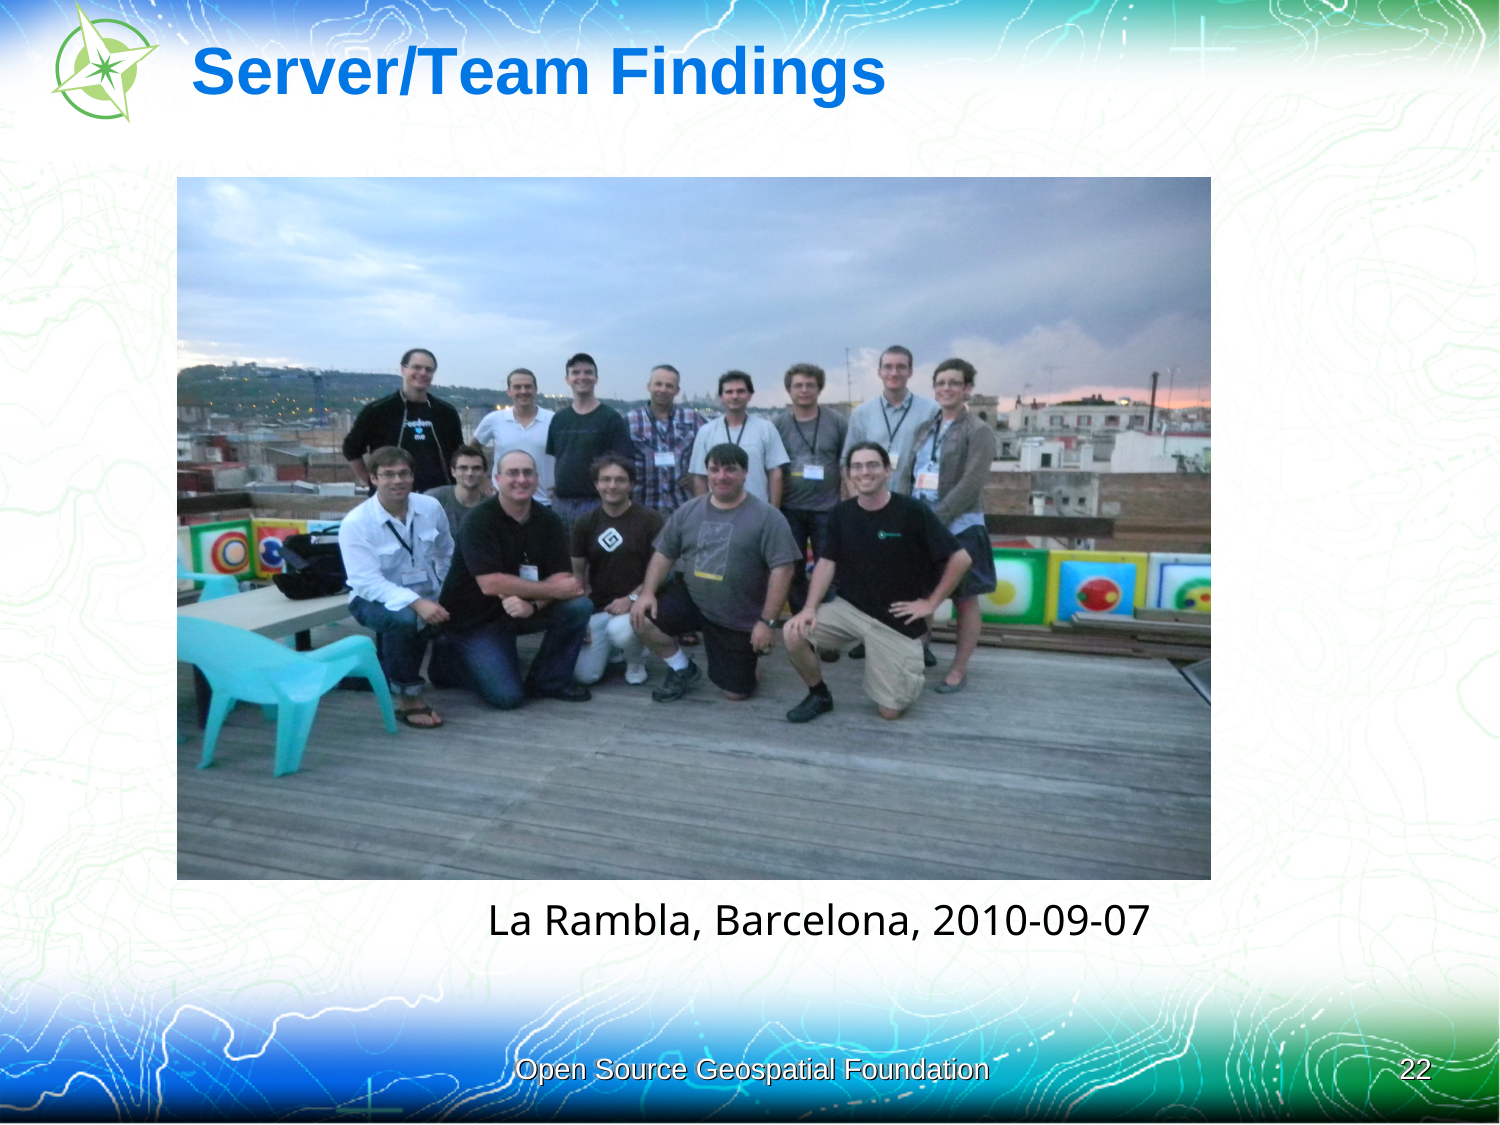

# Server/Team Findings
La Rambla, Barcelona, 2010-09-07
Open Source Geospatial Foundation
22